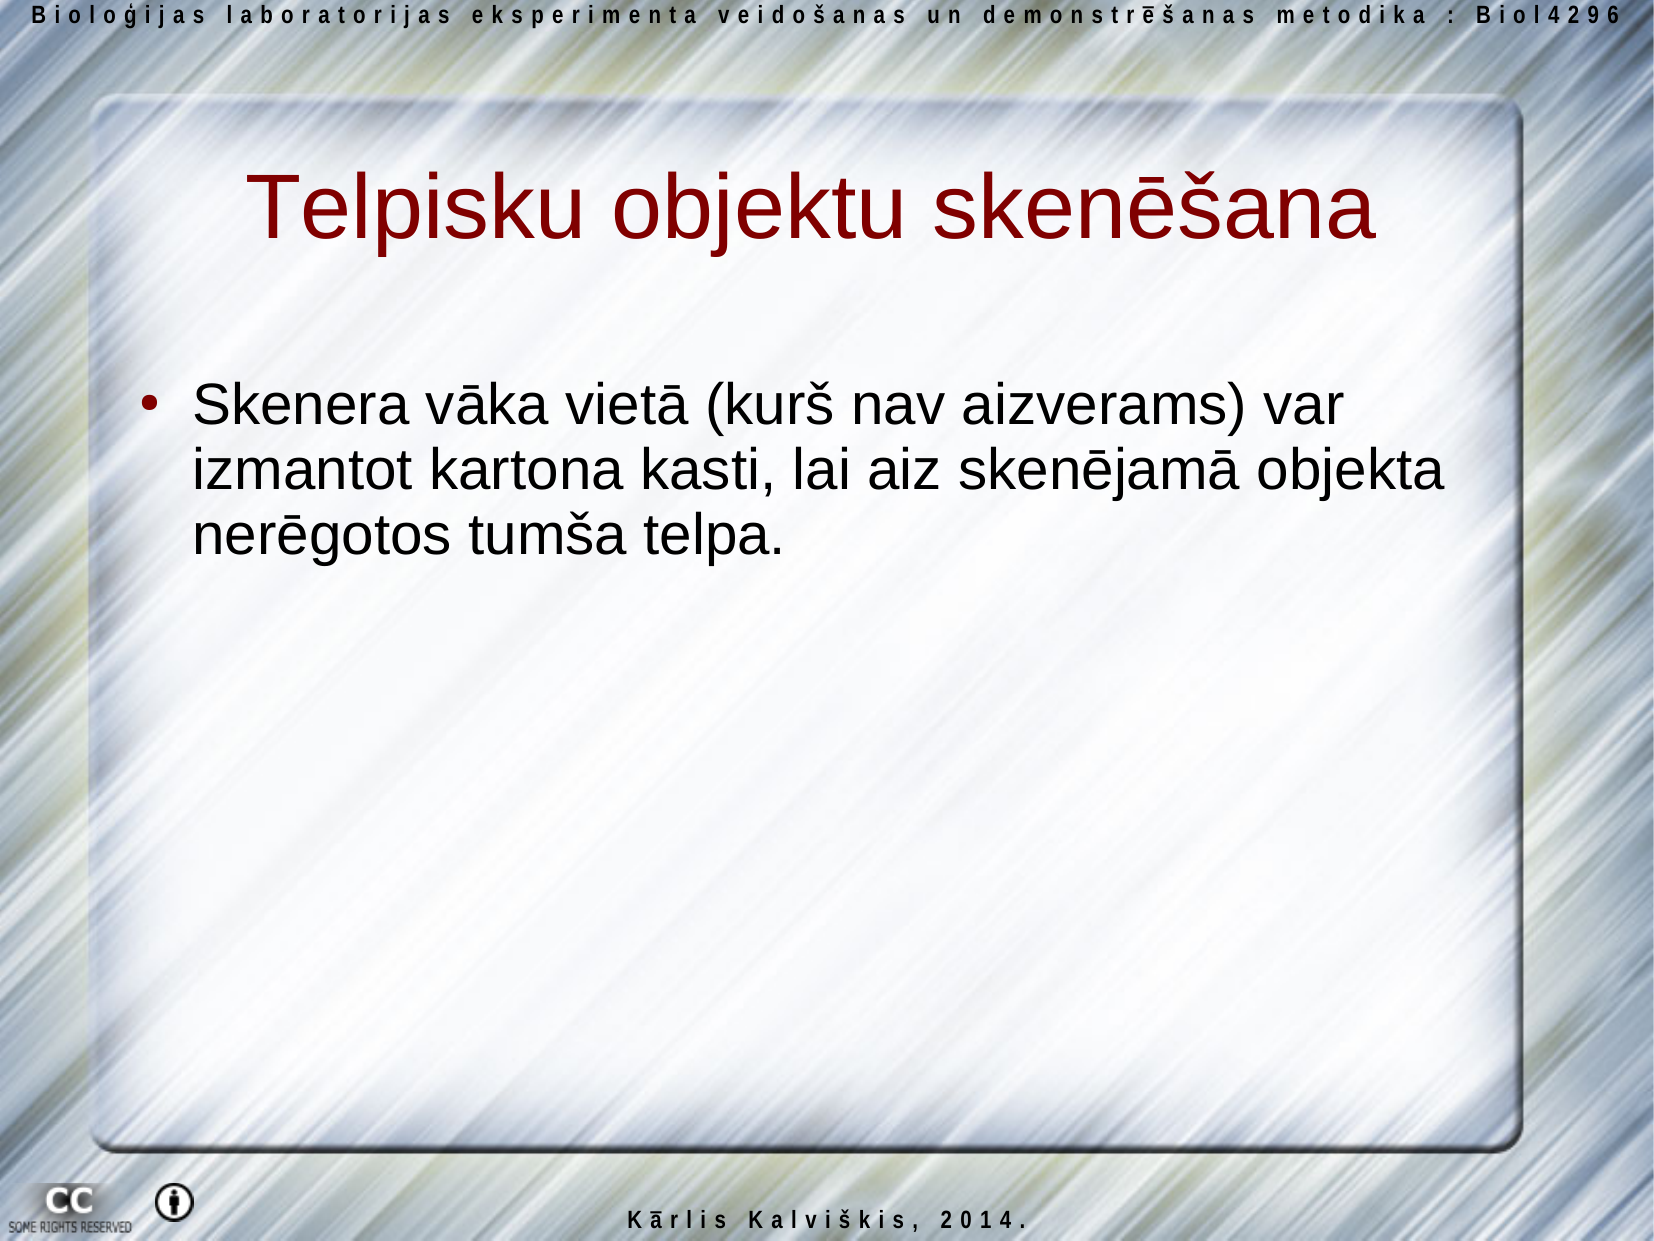

# Telpisku objektu skenēšana
Skenera vāka vietā (kurš nav aizverams) var izmantot kartona kasti, lai aiz skenējamā objekta nerēgotos tumša telpa.